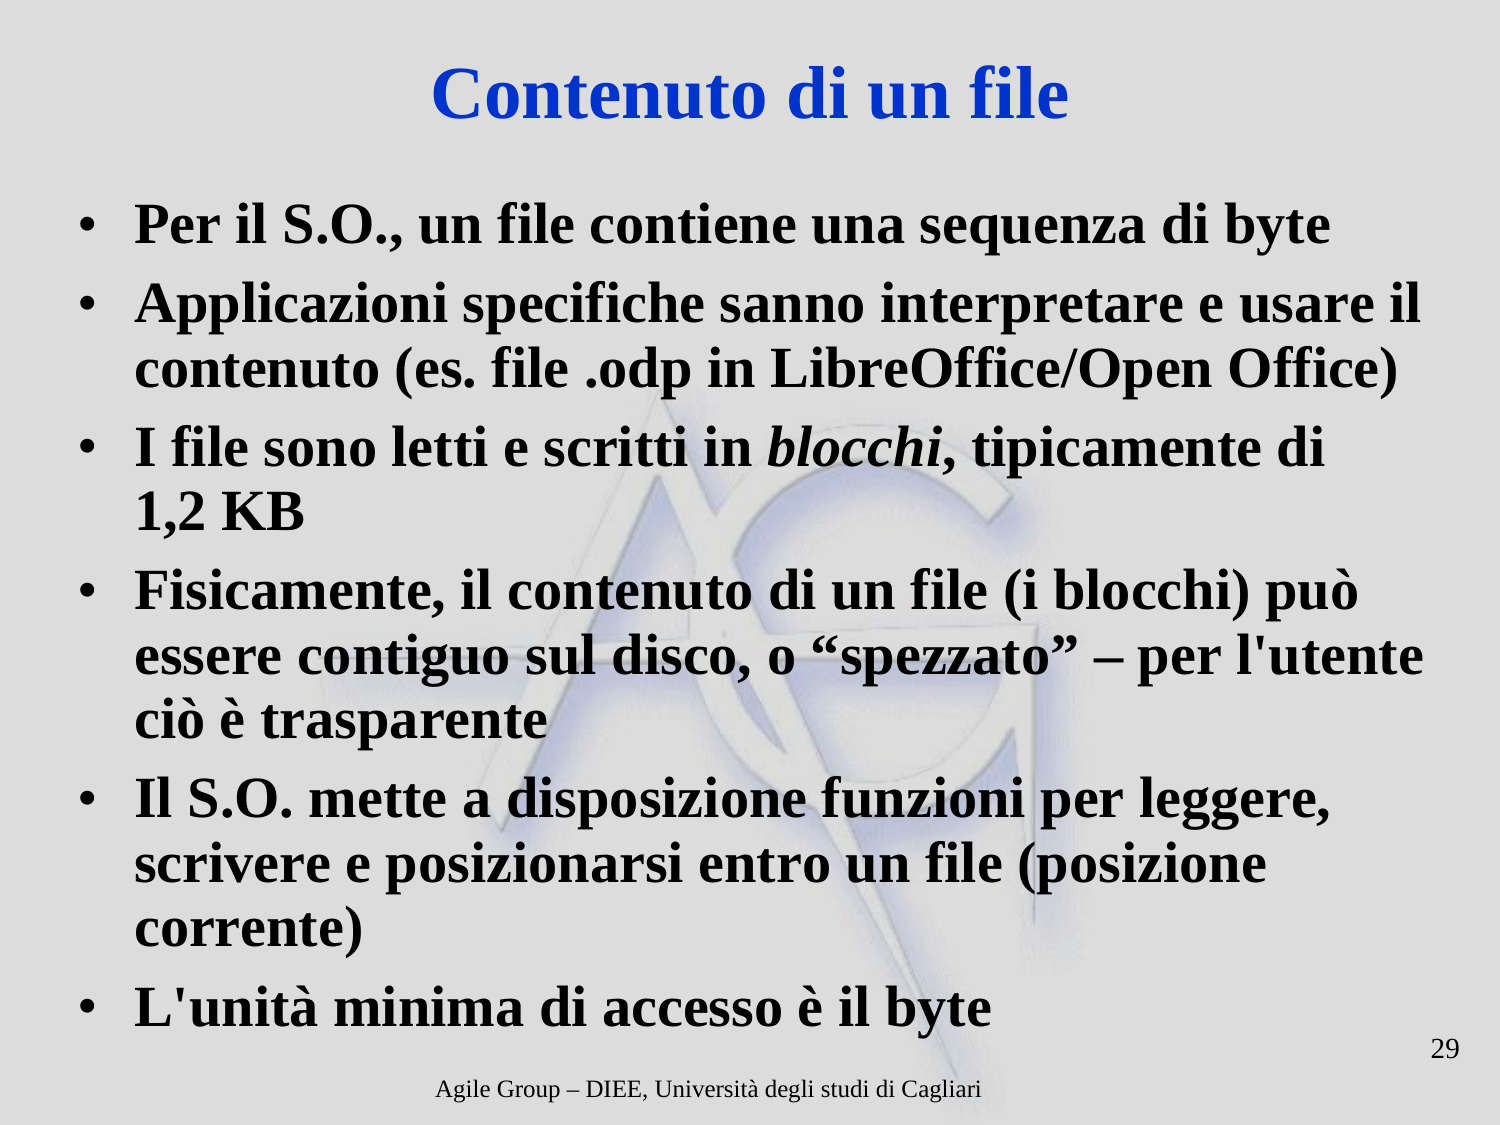

# Contenuto di un file
Per il S.O., un file contiene una sequenza di byte
Applicazioni specifiche sanno interpretare e usare il contenuto (es. file .odp in LibreOffice/Open Office)
I file sono letti e scritti in blocchi, tipicamente di
1,2 KB
Fisicamente, il contenuto di un file (i blocchi) può essere contiguo sul disco, o “spezzato” – per l'utente ciò è trasparente
Il S.O. mette a disposizione funzioni per leggere, scrivere e posizionarsi entro un file (posizione corrente)
L'unità minima di accesso è il byte
29